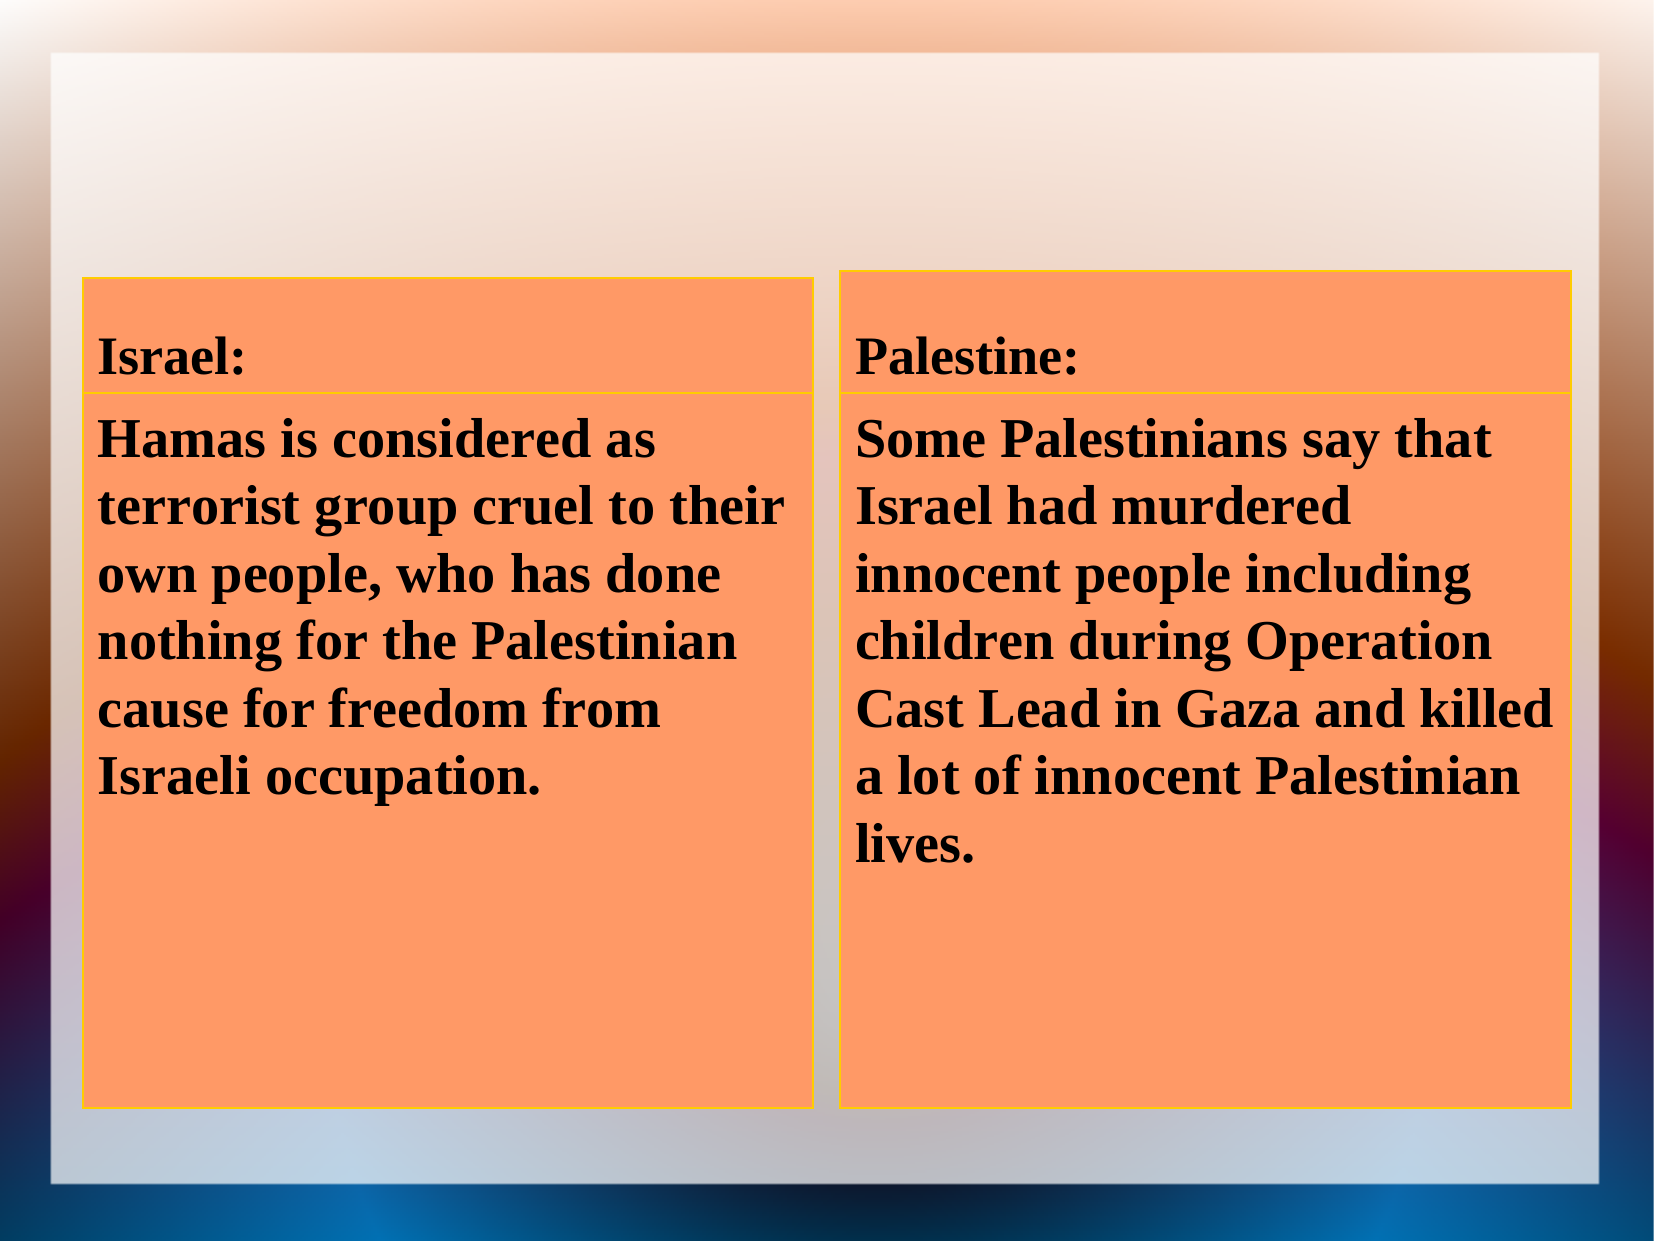

Palestine:
# Israel:
Hamas is considered as terrorist group cruel to their own people, who has done nothing for the Palestinian cause for freedom from Israeli occupation.
Some Palestinians say that Israel had murdered innocent people including children during Operation Cast Lead in Gaza and killed a lot of innocent Palestinian lives.